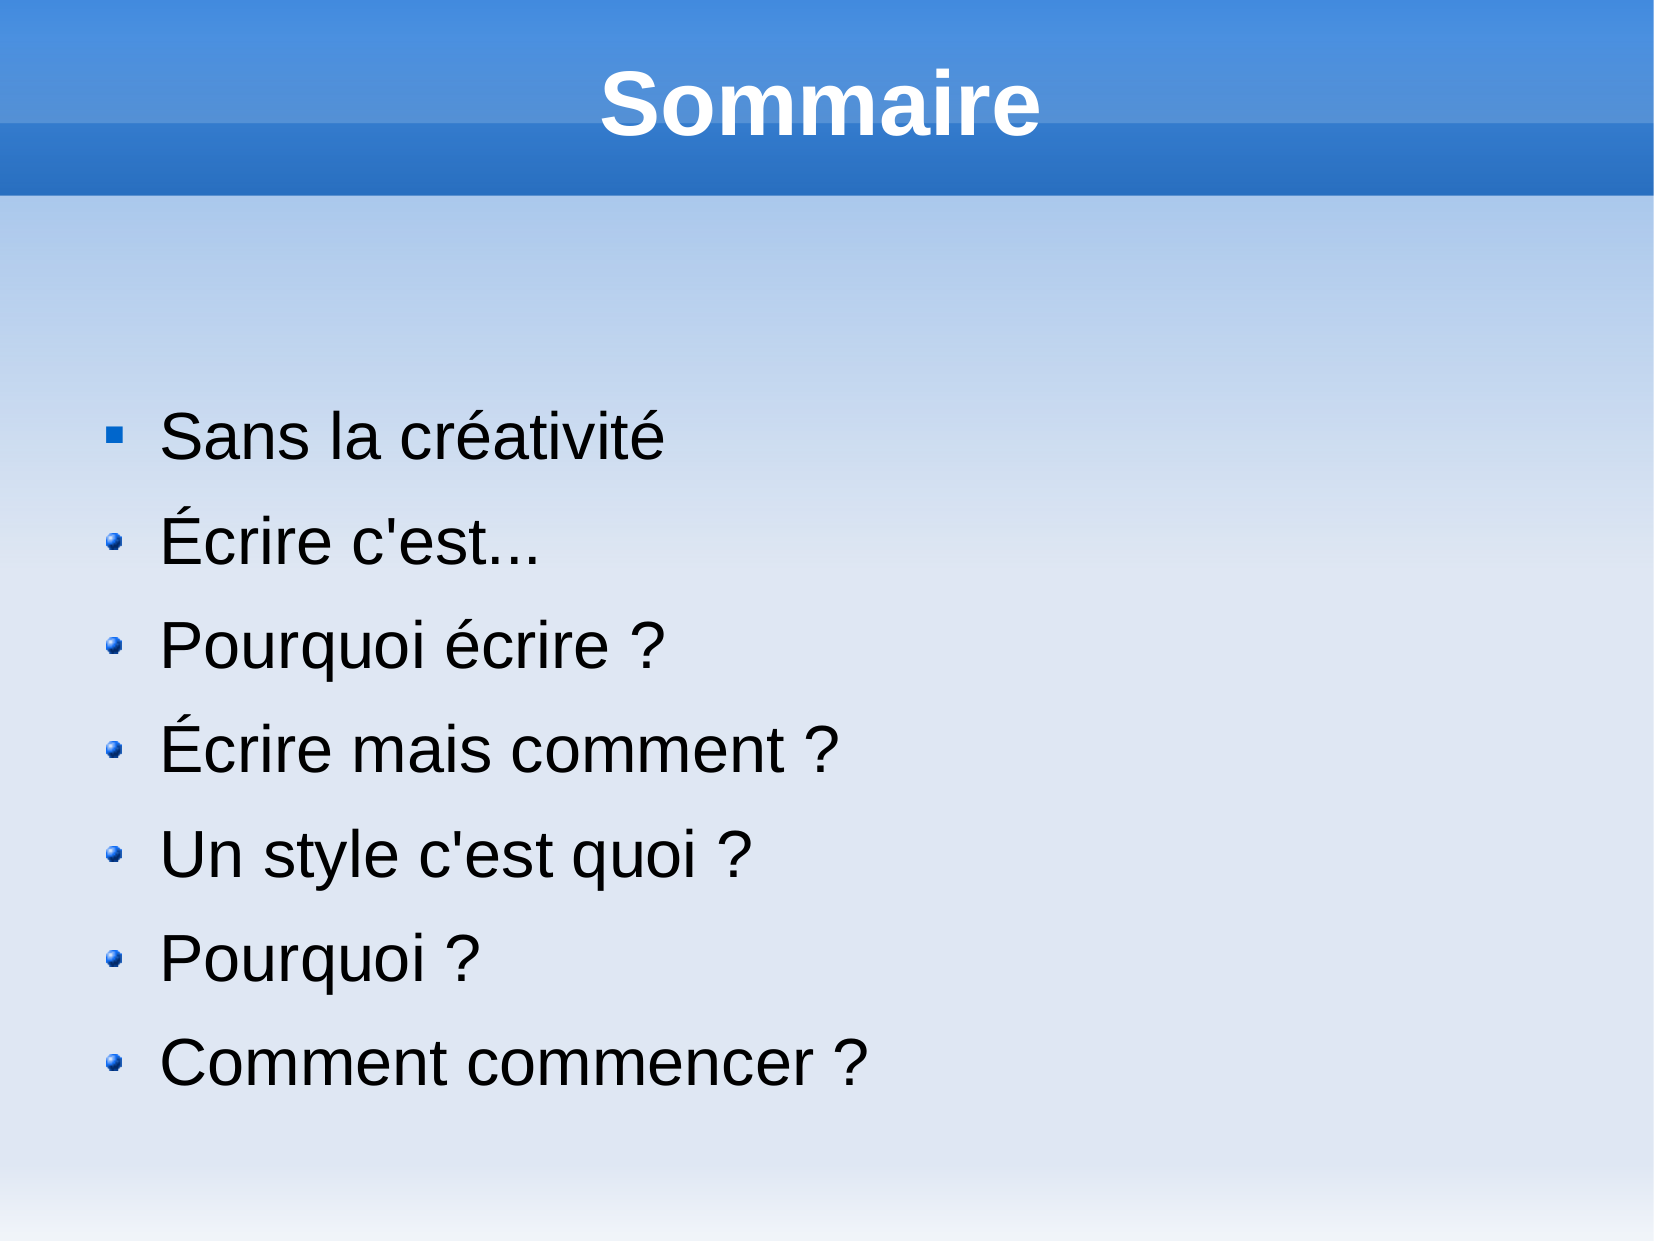

# Sommaire
Sans la créativité
Écrire c'est...
Pourquoi écrire ?
Écrire mais comment ?
Un style c'est quoi ?
Pourquoi ?
Comment commencer ?